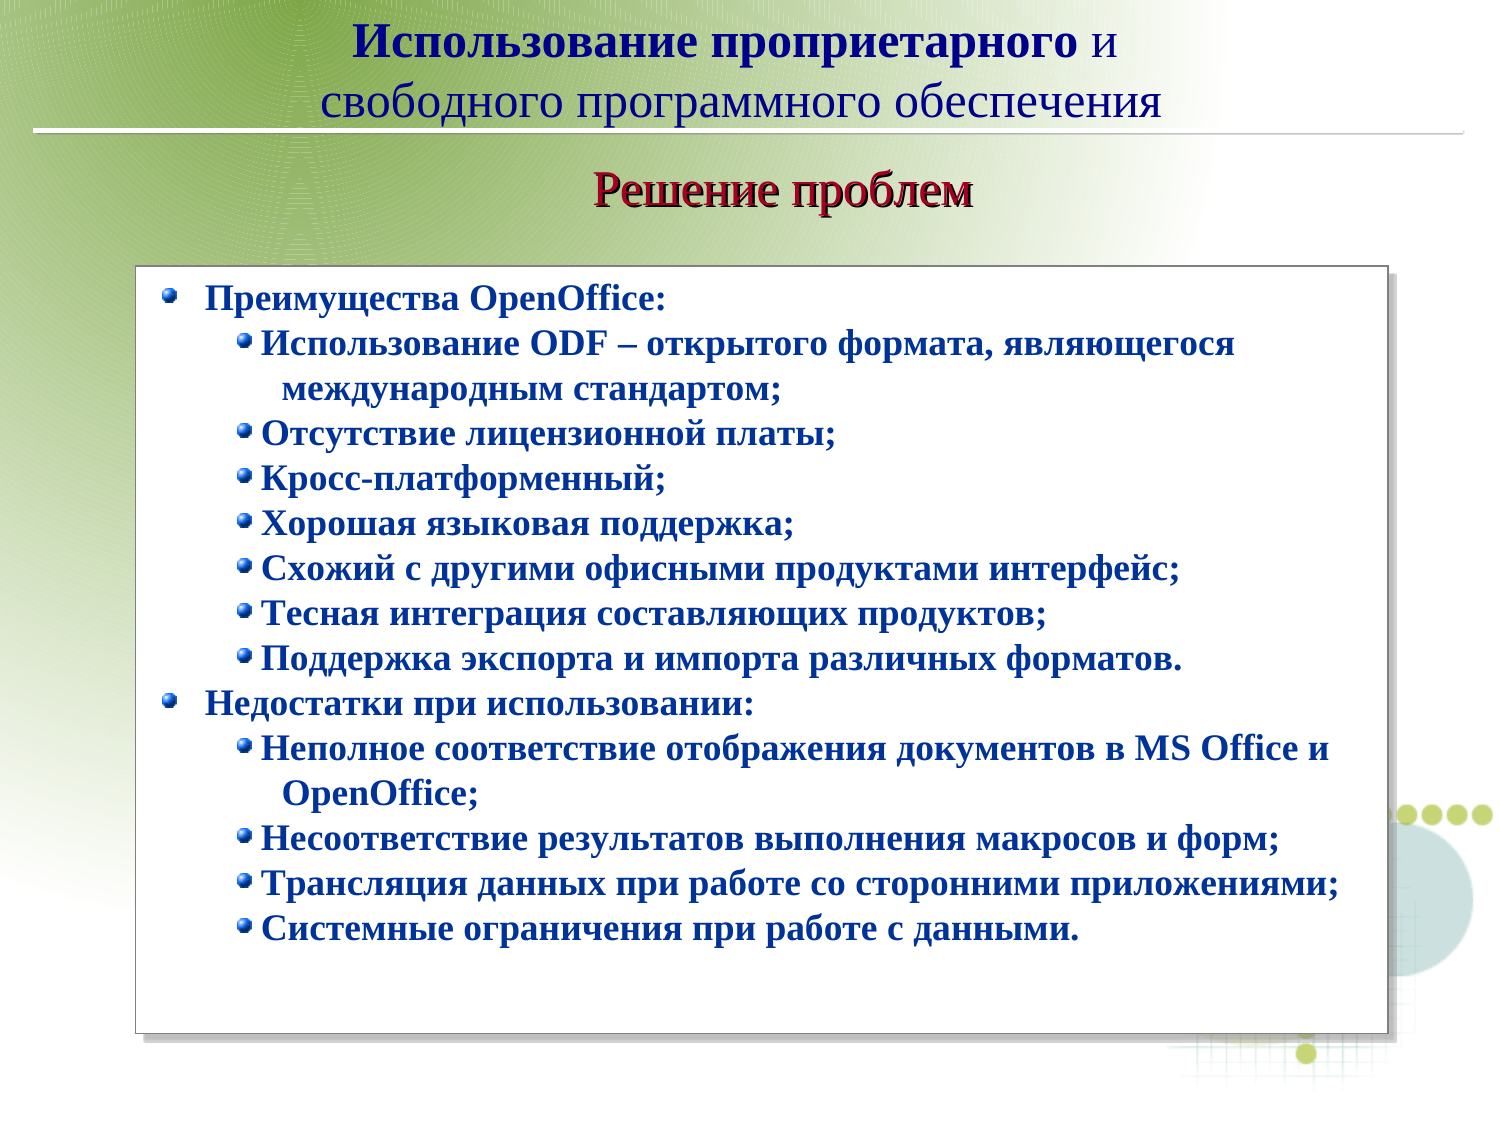

Использование проприетарного и
свободного программного обеспечения
Решение проблем
 Преимущества OpenOffice:
 Использование ODF – открытого формата, являющегося международным стандартом;
 Отсутствие лицензионной платы;
 Кросс-платформенный;
 Хорошая языковая поддержка;
 Схожий с другими офисными продуктами интерфейс;
 Тесная интеграция составляющих продуктов;
 Поддержка экспорта и импорта различных форматов.
 Недостатки при использовании:
 Неполное соответствие отображения документов в MS Office и OpenOffice;
 Несоответствие результатов выполнения макросов и форм;
 Трансляция данных при работе со сторонними приложениями;
 Системные ограничения при работе с данными.